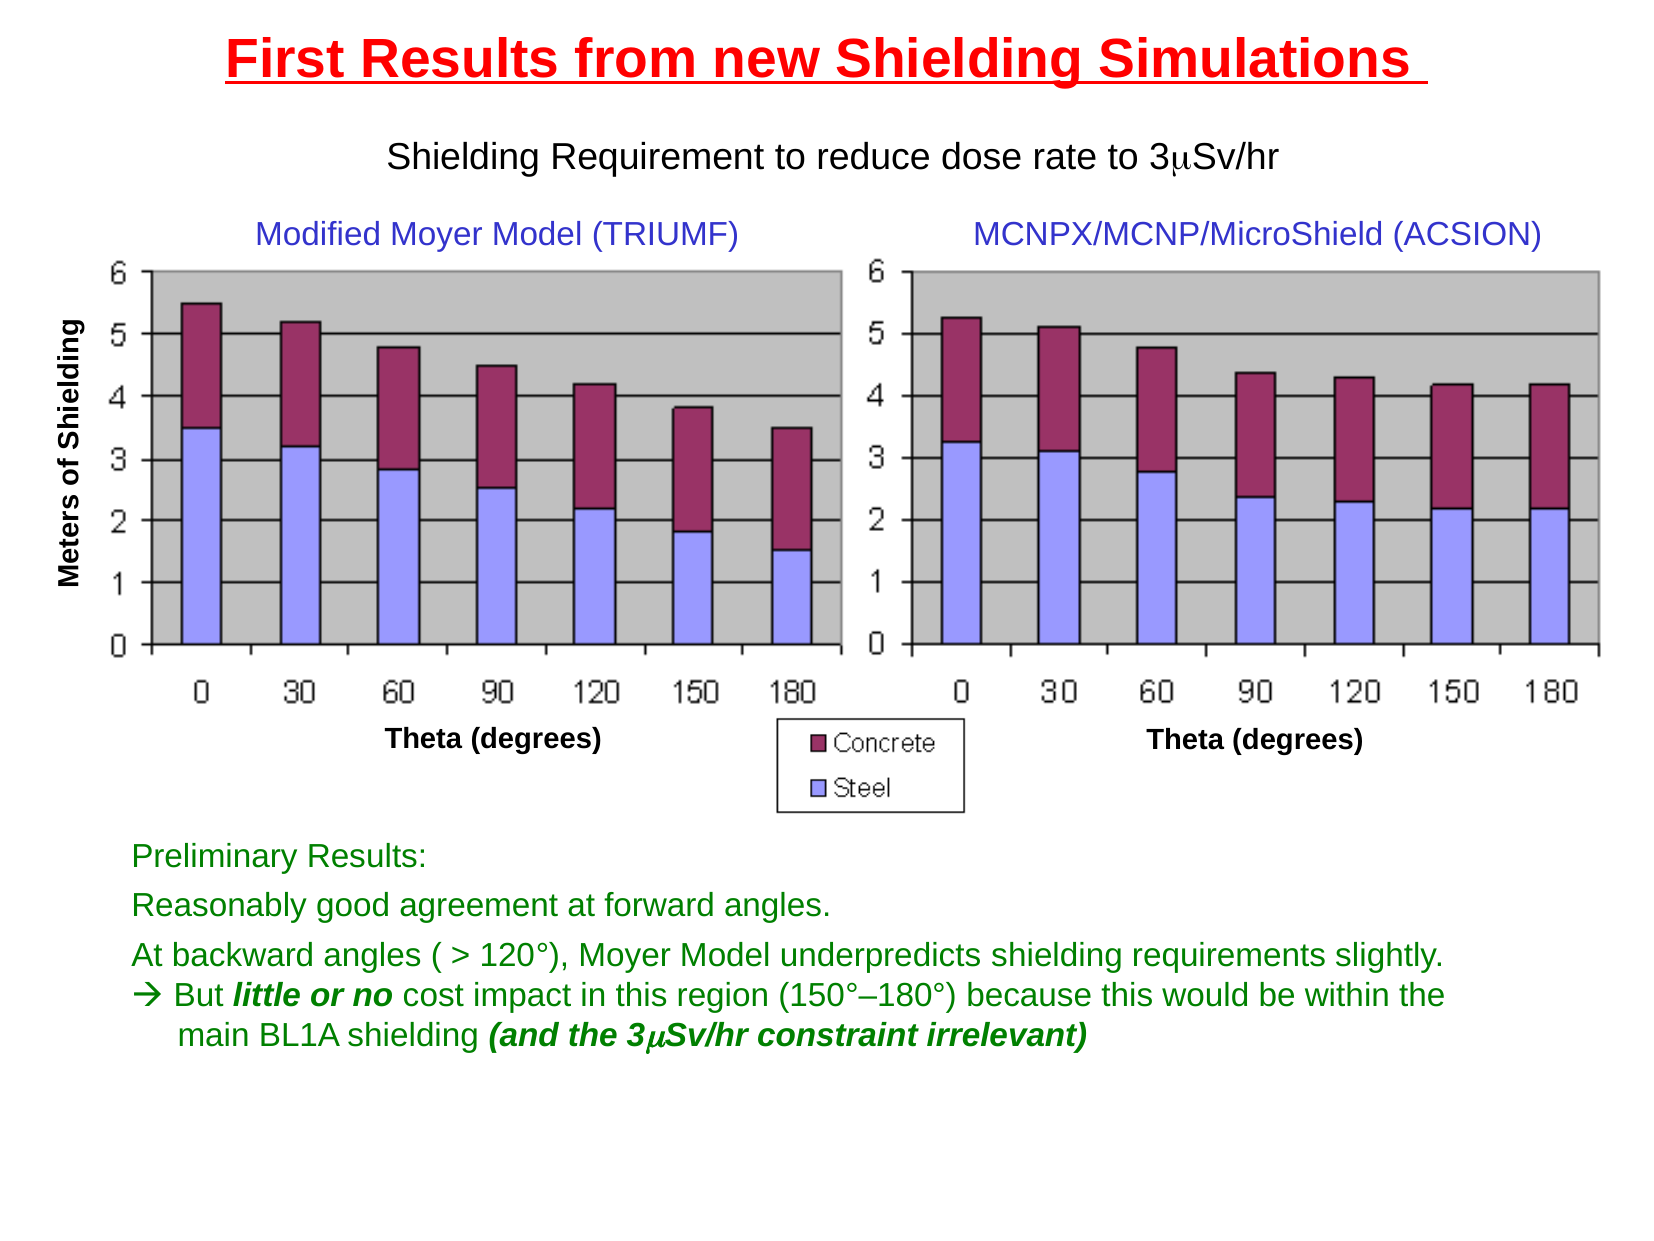

First Results from new Shielding Simulations
Shielding Requirement to reduce dose rate to 3Sv/hr
Modified Moyer Model (TRIUMF)
MCNPX/MCNP/MicroShield (ACSION)
Meters of Shielding
Theta (degrees)
Theta (degrees)
Preliminary Results:
Reasonably good agreement at forward angles.
At backward angles ( > 120°), Moyer Model underpredicts shielding requirements slightly.
 But little or no cost impact in this region (150°–180°) because this would be within the
 main BL1A shielding (and the 3Sv/hr constraint irrelevant)